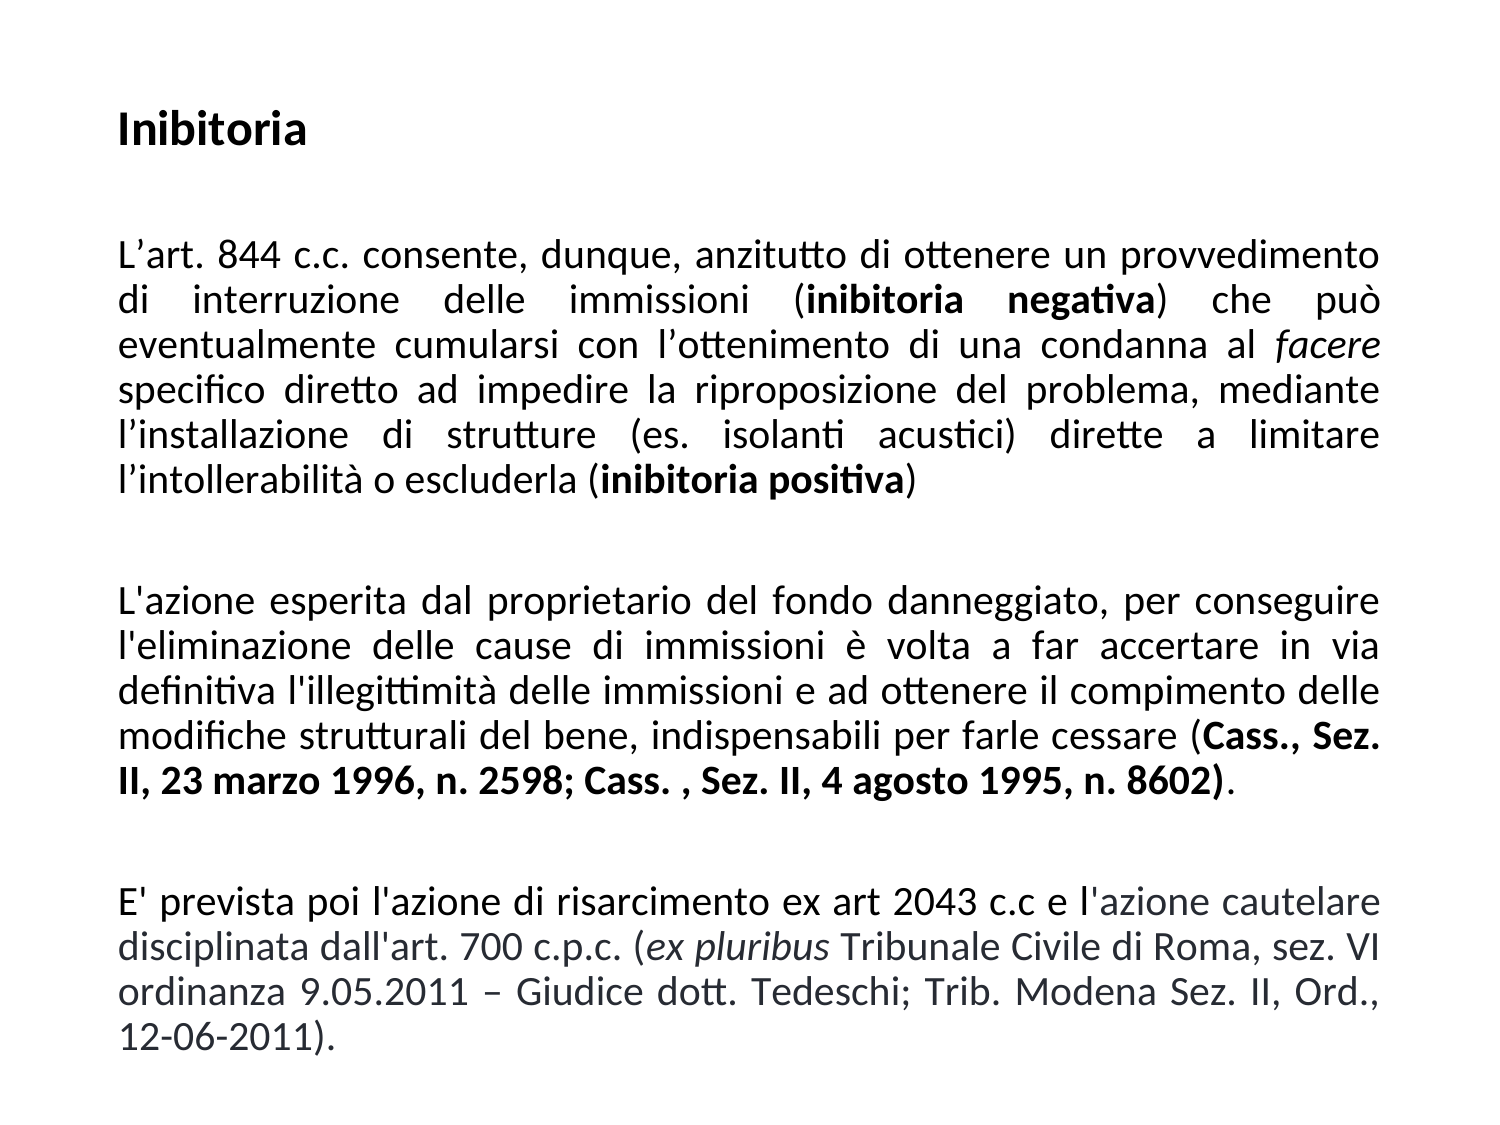

# Inibitoria
L’art. 844 c.c. consente, dunque, anzitutto di ottenere un provvedimento di interruzione delle immissioni (inibitoria negativa) che può eventualmente cumularsi con l’ottenimento di una condanna al facere specifico diretto ad impedire la riproposizione del problema, mediante l’installazione di strutture (es. isolanti acustici) dirette a limitare l’intollerabilità o escluderla (inibitoria positiva)
L'azione esperita dal proprietario del fondo danneggiato, per conseguire l'eliminazione delle cause di immissioni è volta a far accertare in via definitiva l'illegittimità delle immissioni e ad ottenere il compimento delle modifiche strutturali del bene, indispensabili per farle cessare (Cass., Sez. II, 23 marzo 1996, n. 2598; Cass. , Sez. II, 4 agosto 1995, n. 8602).
E' prevista poi l'azione di risarcimento ex art 2043 c.c e l'azione cautelare disciplinata dall'art. 700 c.p.c. (ex pluribus Tribunale Civile di Roma, sez. VI ordinanza 9.05.2011 – Giudice dott. Tedeschi; Trib. Modena Sez. II, Ord., 12-06-2011).